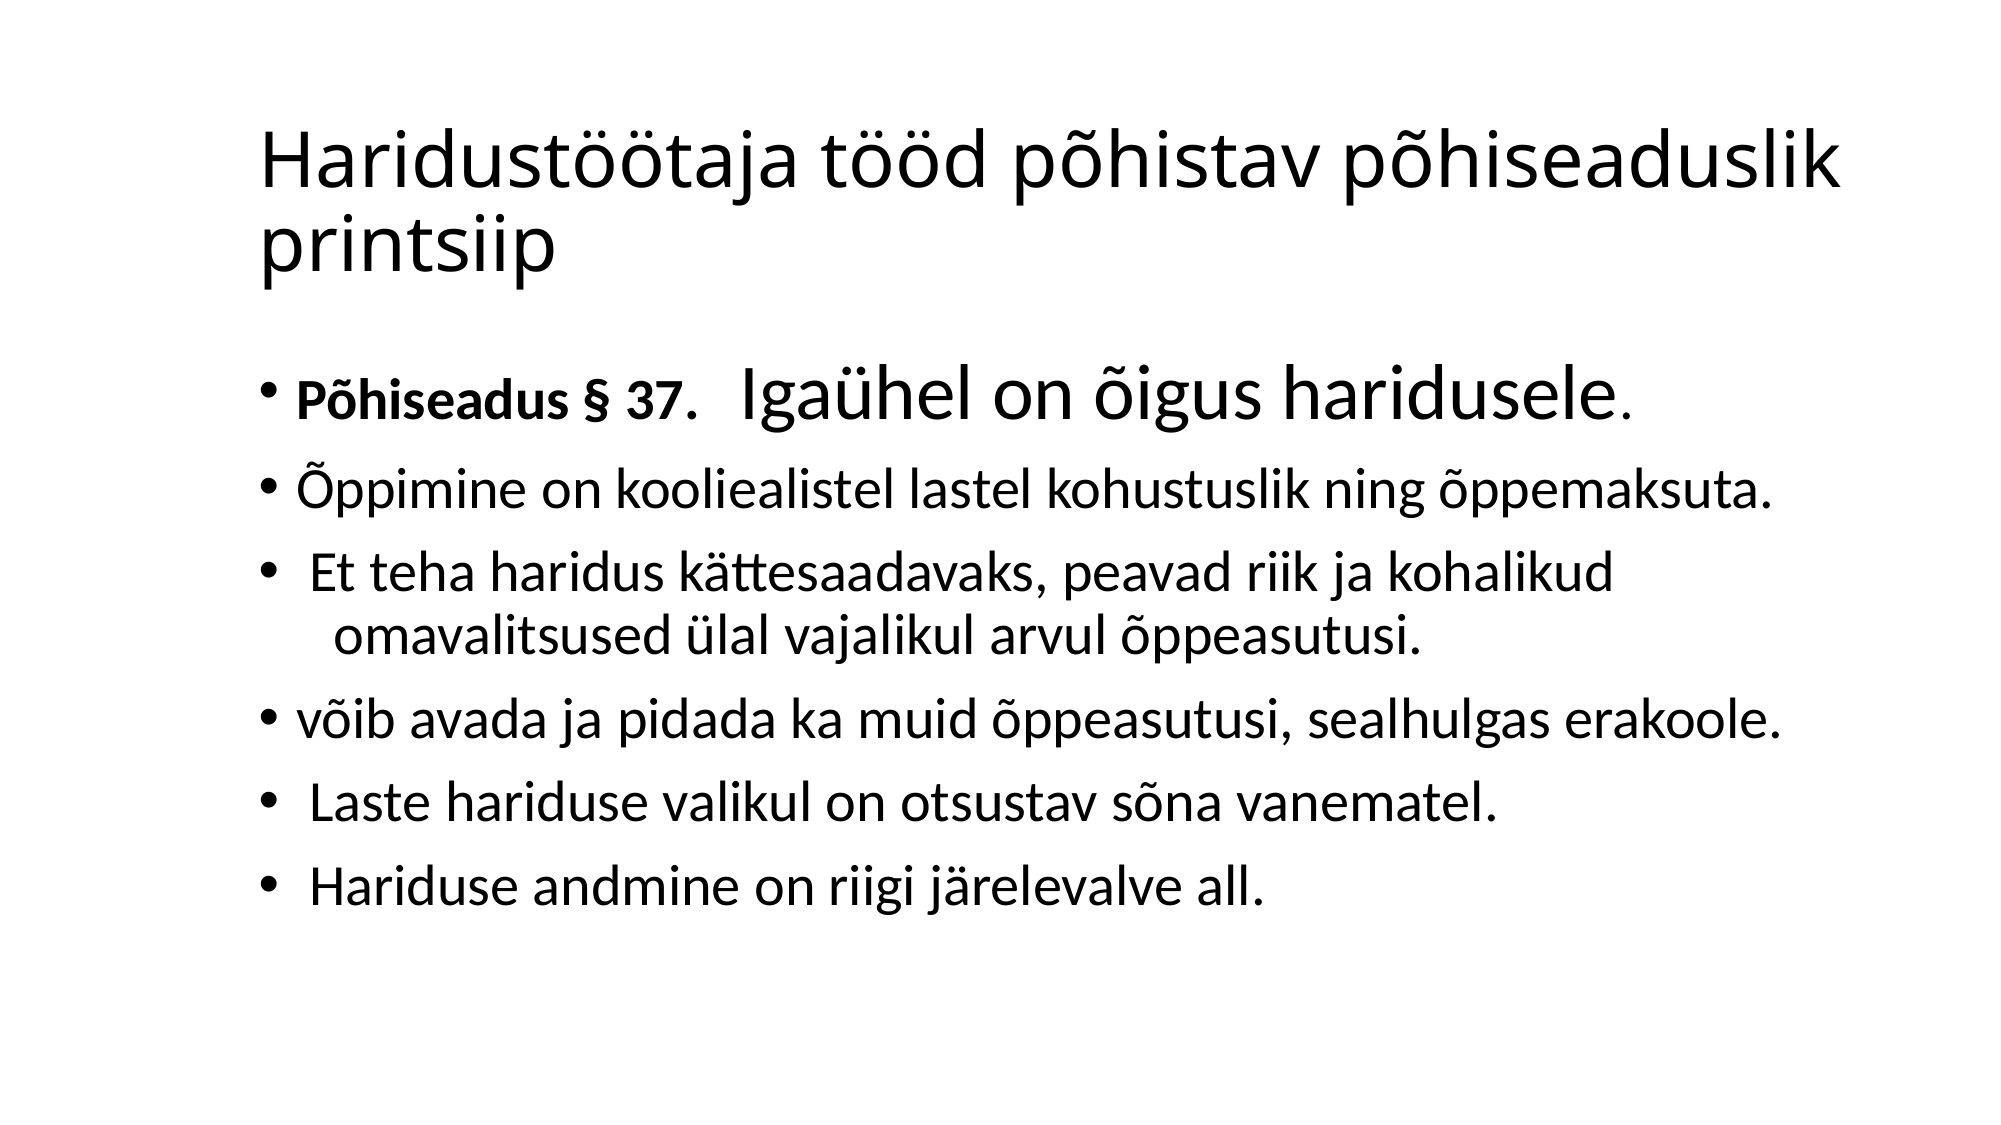

# Haridustöötaja tööd põhistav põhiseaduslik printsiip
Põhiseadus § 37.   Igaühel on õigus haridusele.
Õppimine on kooliealistel lastel kohustuslik ning õppemaksuta.
 Et teha haridus kättesaadavaks, peavad riik ja kohalikud omavalitsused ülal vajalikul arvul õppeasutusi.
võib avada ja pidada ka muid õppeasutusi, sealhulgas erakoole.
 Laste hariduse valikul on otsustav sõna vanematel.
 Hariduse andmine on riigi järelevalve all.